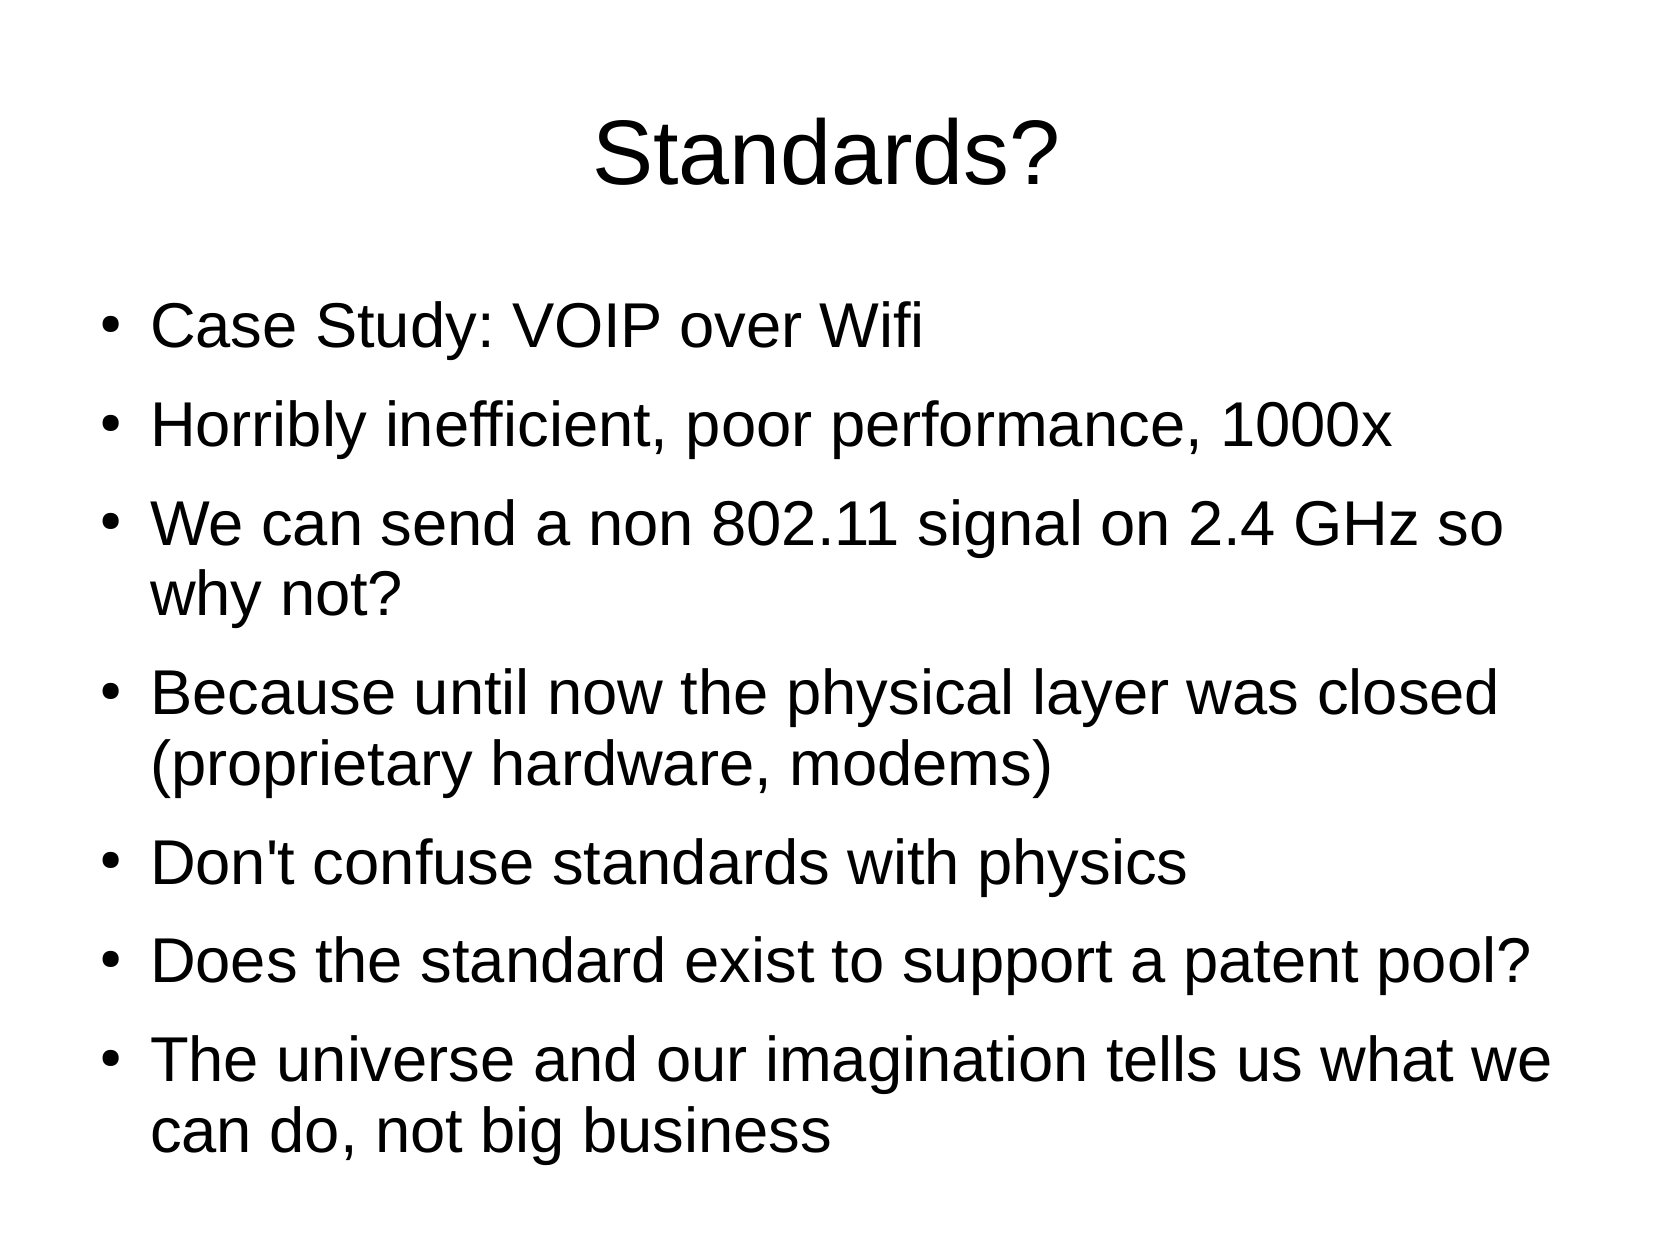

# Standards?
Case Study: VOIP over Wifi
Horribly inefficient, poor performance, 1000x
We can send a non 802.11 signal on 2.4 GHz so why not?
Because until now the physical layer was closed (proprietary hardware, modems)
Don't confuse standards with physics
Does the standard exist to support a patent pool?
The universe and our imagination tells us what we can do, not big business